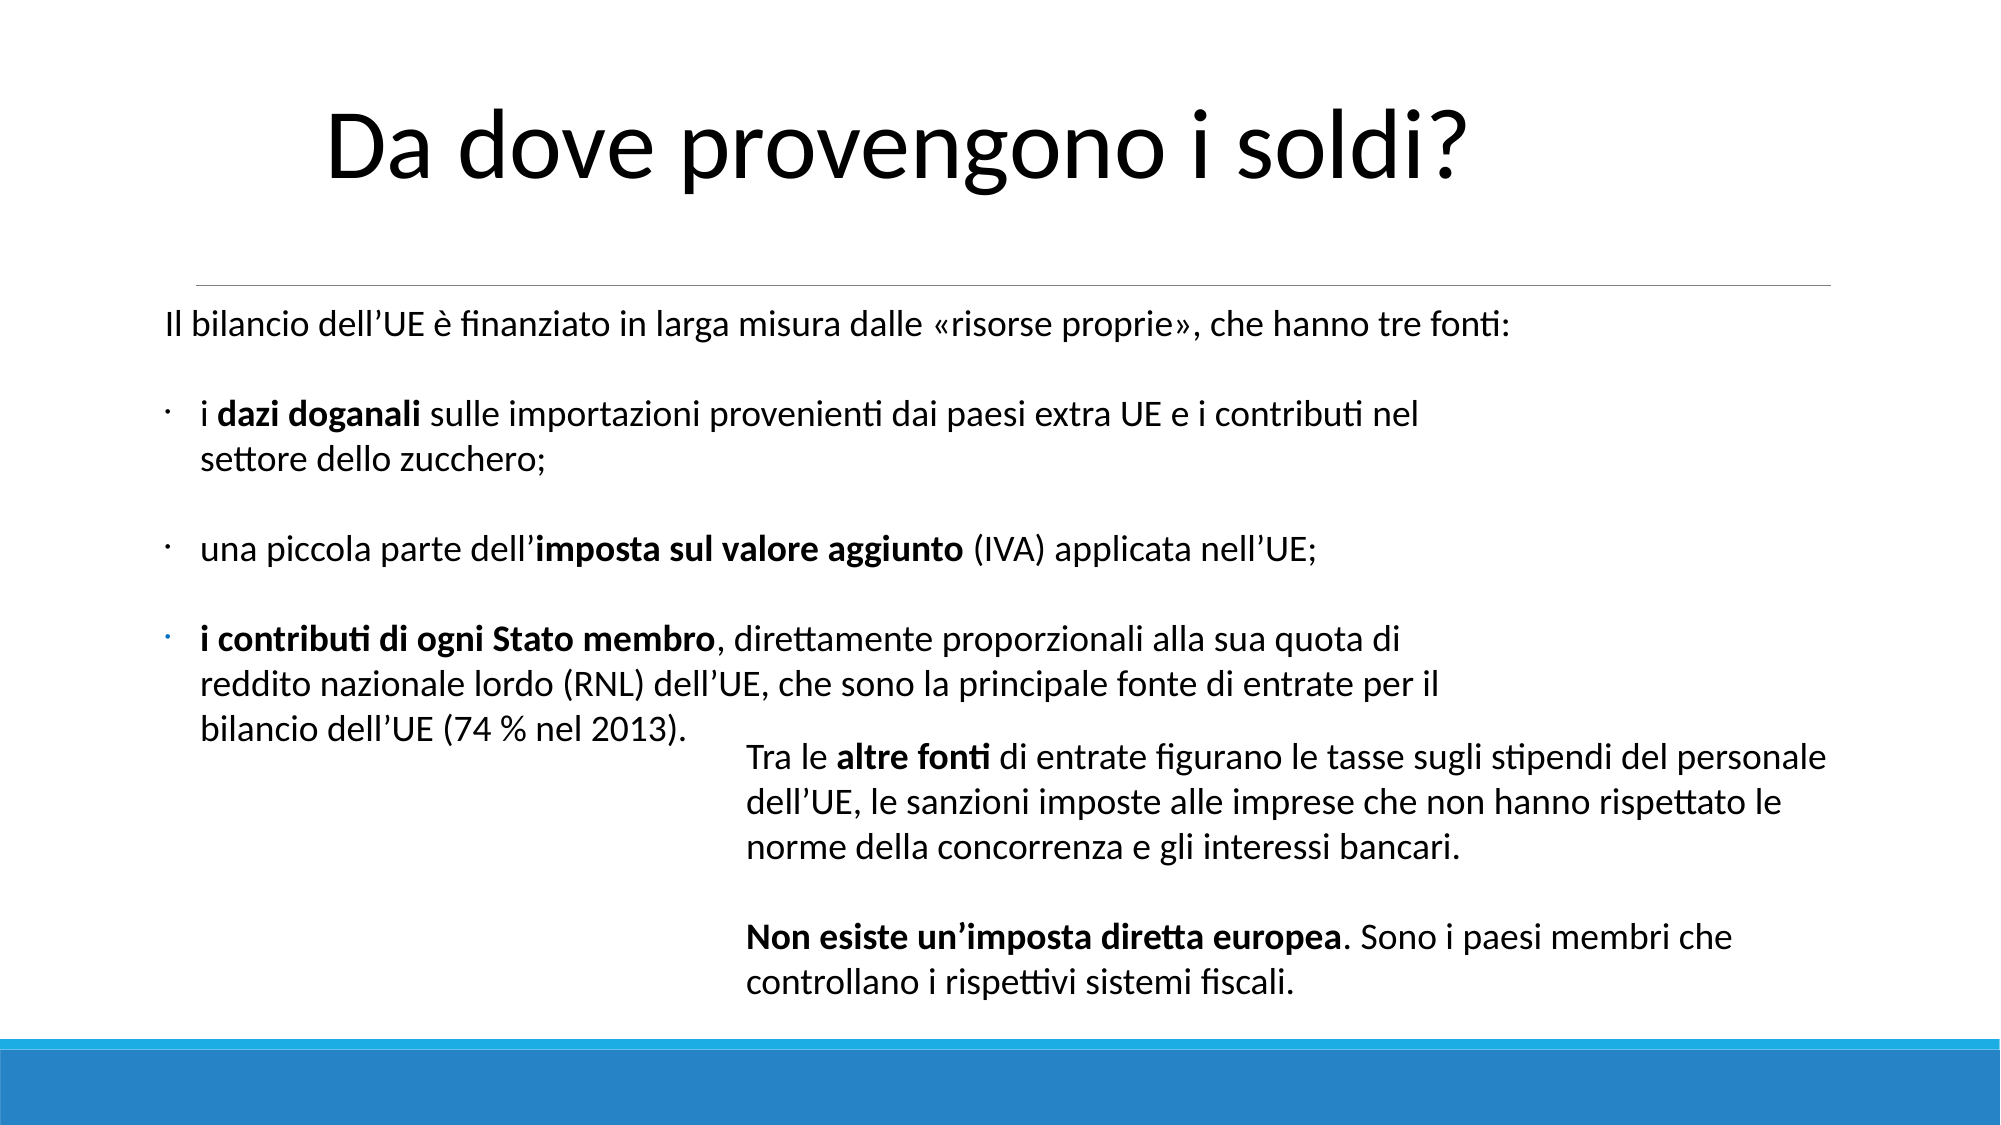

Da dove provengono i soldi?
Il bilancio dell’UE è finanziato in larga misura dalle «risorse proprie», che hanno tre fonti:
i dazi doganali sulle importazioni provenienti dai paesi extra UE e i contributi nel settore dello zucchero;
una piccola parte dell’imposta sul valore aggiunto (IVA) applicata nell’UE;
i contributi di ogni Stato membro, direttamente proporzionali alla sua quota di reddito nazionale lordo (RNL) dell’UE, che sono la principale fonte di entrate per il bilancio dell’UE (74 % nel 2013).
Tra le altre fonti di entrate figurano le tasse sugli stipendi del personale dell’UE, le sanzioni imposte alle imprese che non hanno rispettato le norme della concorrenza e gli interessi bancari.
Non esiste un’imposta diretta europea. Sono i paesi membri che controllano i rispettivi sistemi fiscali.